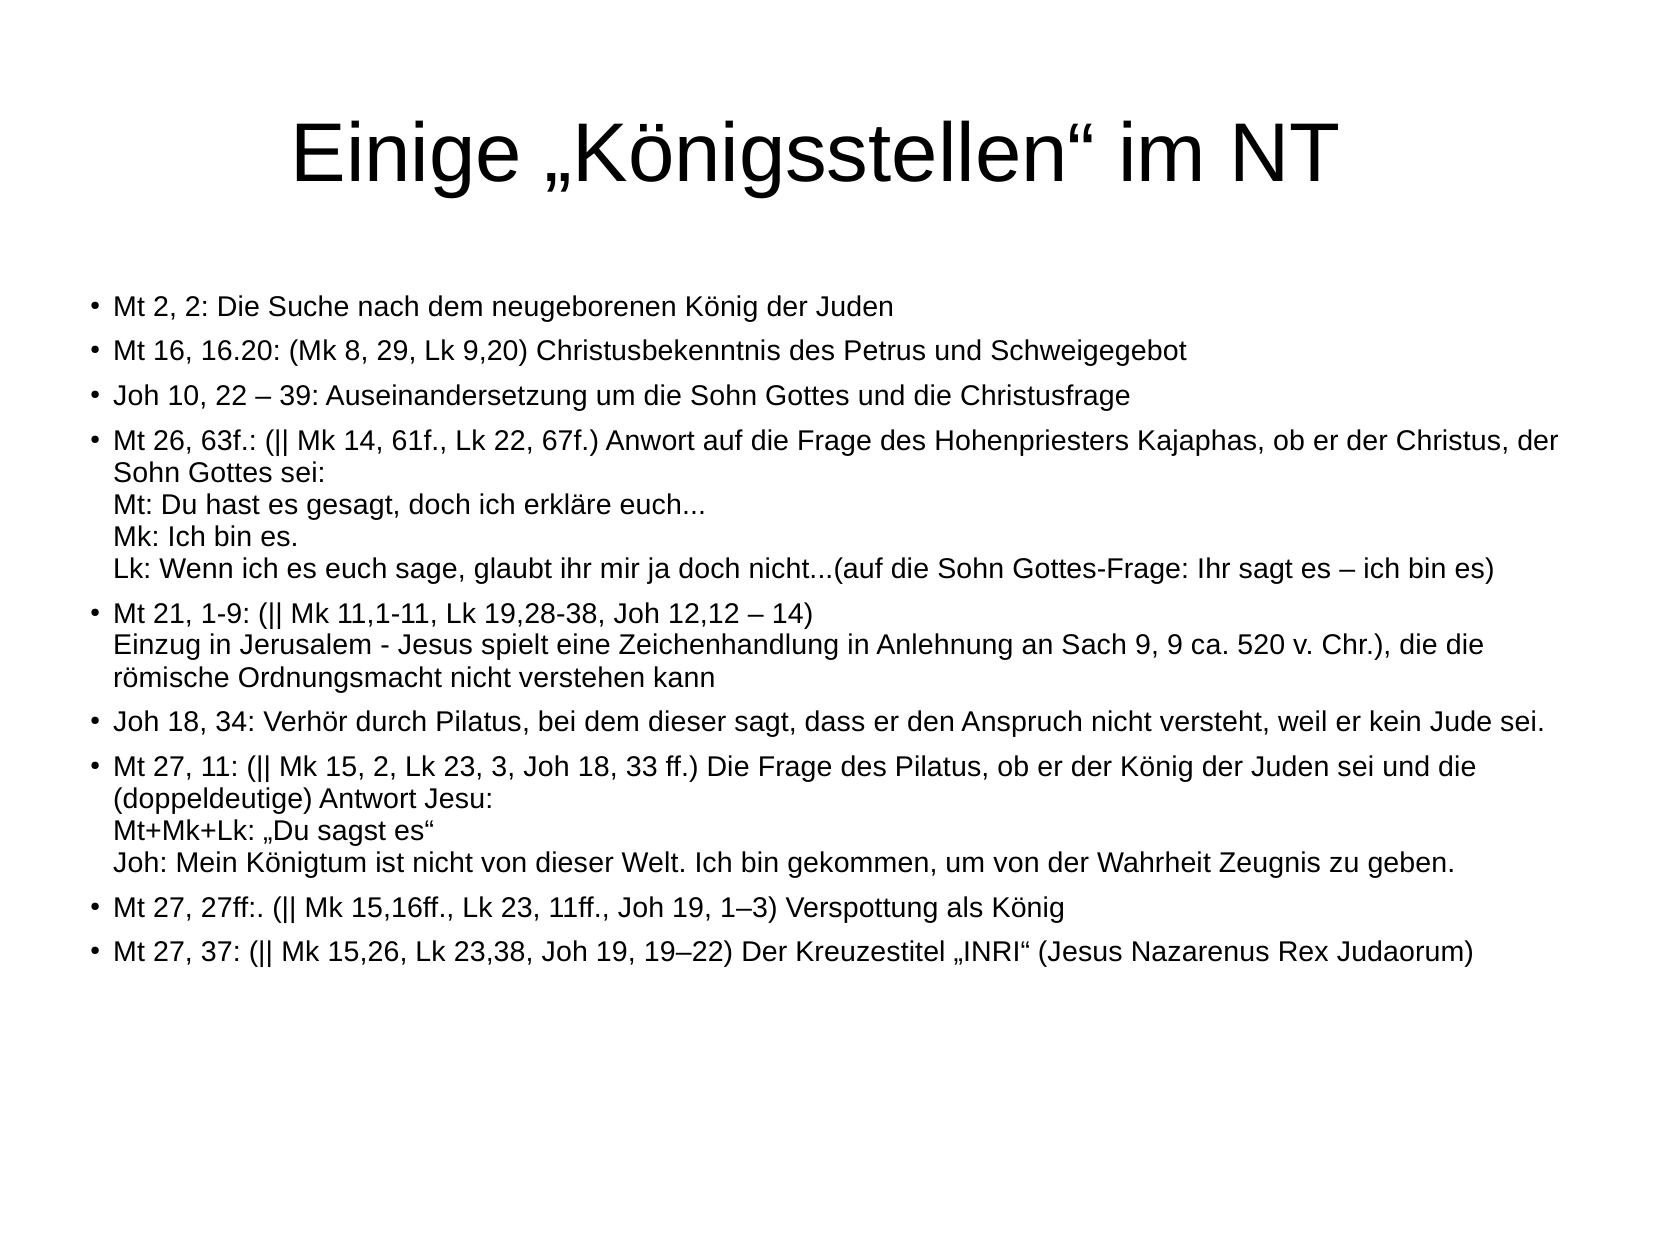

# Einige „Königsstellen“ im NT
Mt 2, 2: Die Suche nach dem neugeborenen König der Juden
Mt 16, 16.20: (Mk 8, 29, Lk 9,20) Christusbekenntnis des Petrus und Schweigegebot
Joh 10, 22 – 39: Auseinandersetzung um die Sohn Gottes und die Christusfrage
Mt 26, 63f.: (|| Mk 14, 61f., Lk 22, 67f.) Anwort auf die Frage des Hohenpriesters Kajaphas, ob er der Christus, der Sohn Gottes sei:
Mt: Du hast es gesagt, doch ich erkläre euch...
Mk: Ich bin es.
Lk: Wenn ich es euch sage, glaubt ihr mir ja doch nicht...(auf die Sohn Gottes-Frage: Ihr sagt es – ich bin es)
Mt 21, 1-9: (|| Mk 11,1-11, Lk 19,28-38, Joh 12,12 – 14)
Einzug in Jerusalem - Jesus spielt eine Zeichenhandlung in Anlehnung an Sach 9, 9 ca. 520 v. Chr.), die die römische Ordnungsmacht nicht verstehen kann
Joh 18, 34: Verhör durch Pilatus, bei dem dieser sagt, dass er den Anspruch nicht versteht, weil er kein Jude sei.
Mt 27, 11: (|| Mk 15, 2, Lk 23, 3, Joh 18, 33 ff.) Die Frage des Pilatus, ob er der König der Juden sei und die (doppeldeutige) Antwort Jesu:
Mt+Mk+Lk: „Du sagst es“
Joh: Mein Königtum ist nicht von dieser Welt. Ich bin gekommen, um von der Wahrheit Zeugnis zu geben.
Mt 27, 27ff:. (|| Mk 15,16ff., Lk 23, 11ff., Joh 19, 1–3) Verspottung als König
Mt 27, 37: (|| Mk 15,26, Lk 23,38, Joh 19, 19–22) Der Kreuzestitel „INRI“ (Jesus Nazarenus Rex Judaorum)